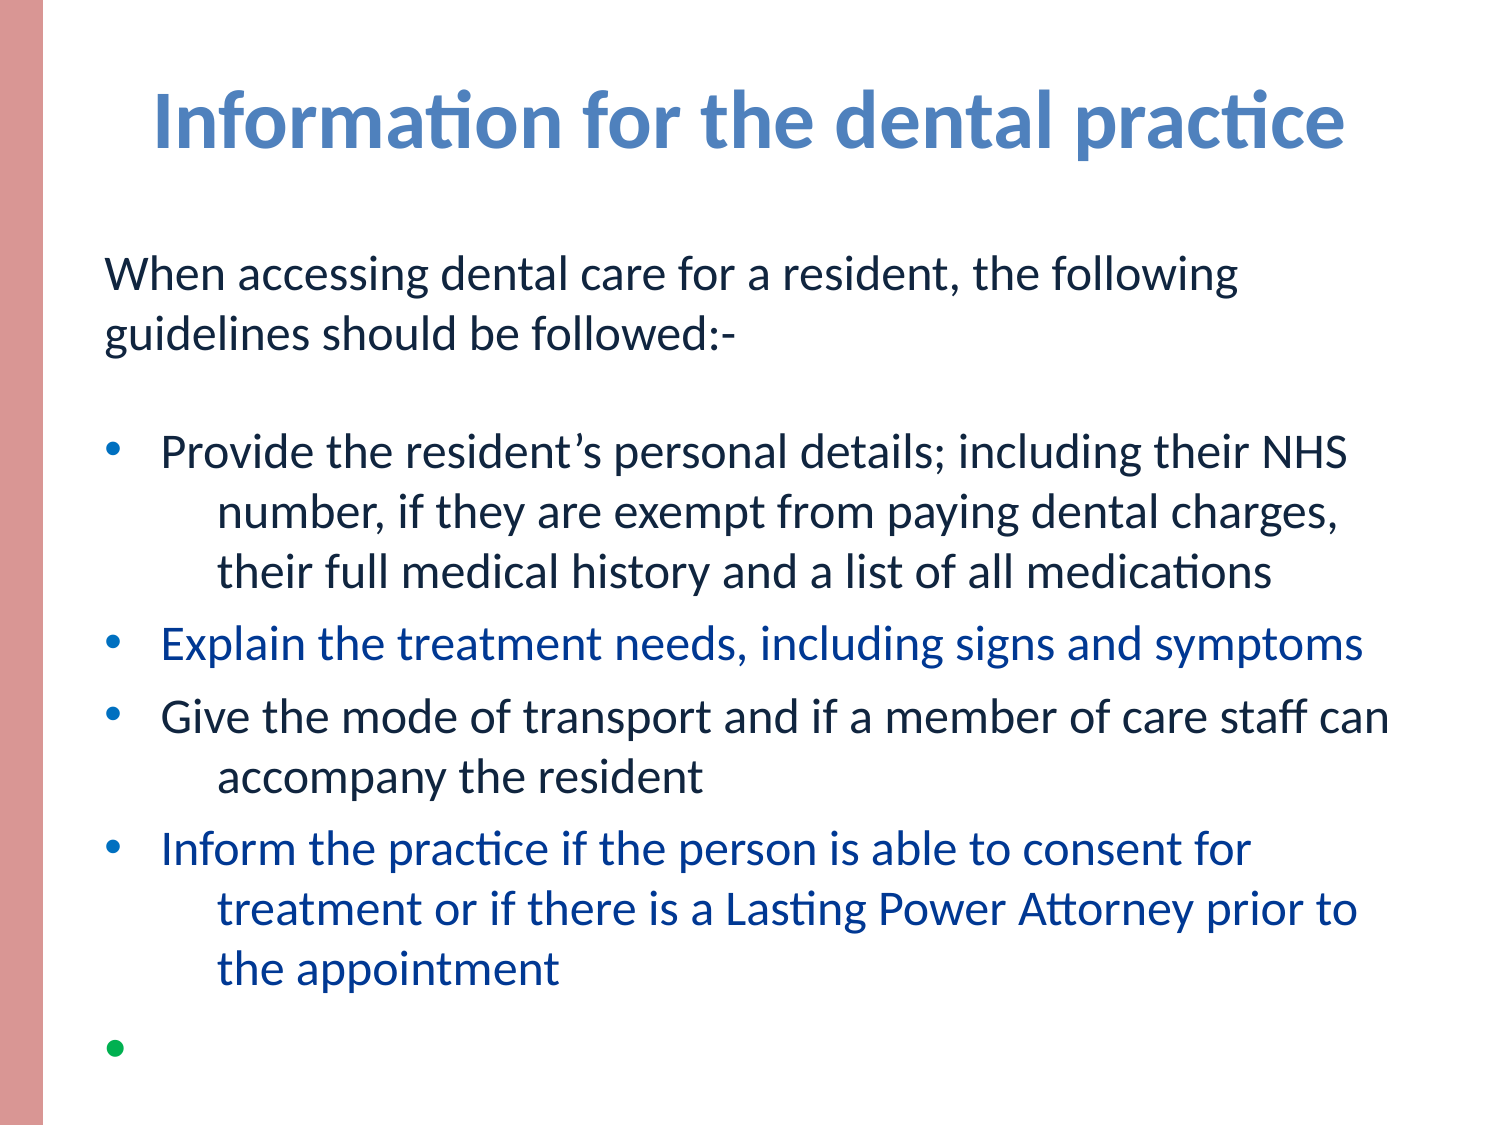

# Information for the dental practice
When accessing dental care for a resident, the following guidelines should be followed:-
Provide the resident’s personal details; including their NHS number, if they are exempt from paying dental charges, their full medical history and a list of all medications
Explain the treatment needs, including signs and symptoms
Give the mode of transport and if a member of care staff can accompany the resident
Inform the practice if the person is able to consent for treatment or if there is a Lasting Power Attorney prior to the appointment